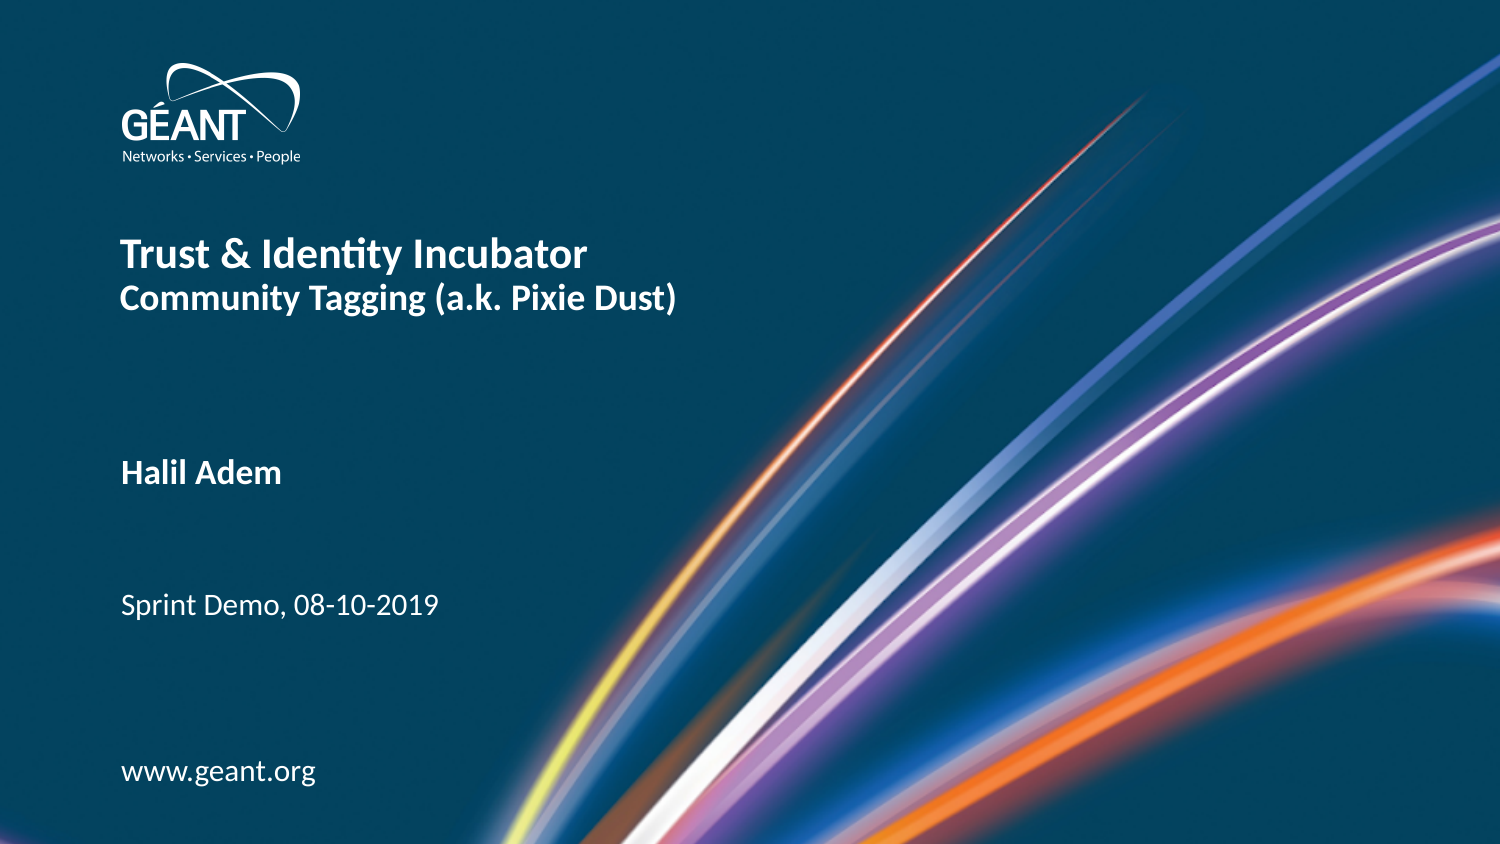

Click to edit Master title style
#
Click to edit Master text styles
Second level
Third level
Fourth level
Fifth level
Trust & Identity Incubator
Community Tagging (a.k. Pixie Dust)
Halil Adem
Sprint Demo, 08-10-2019
www.geant.org
24/04/2019